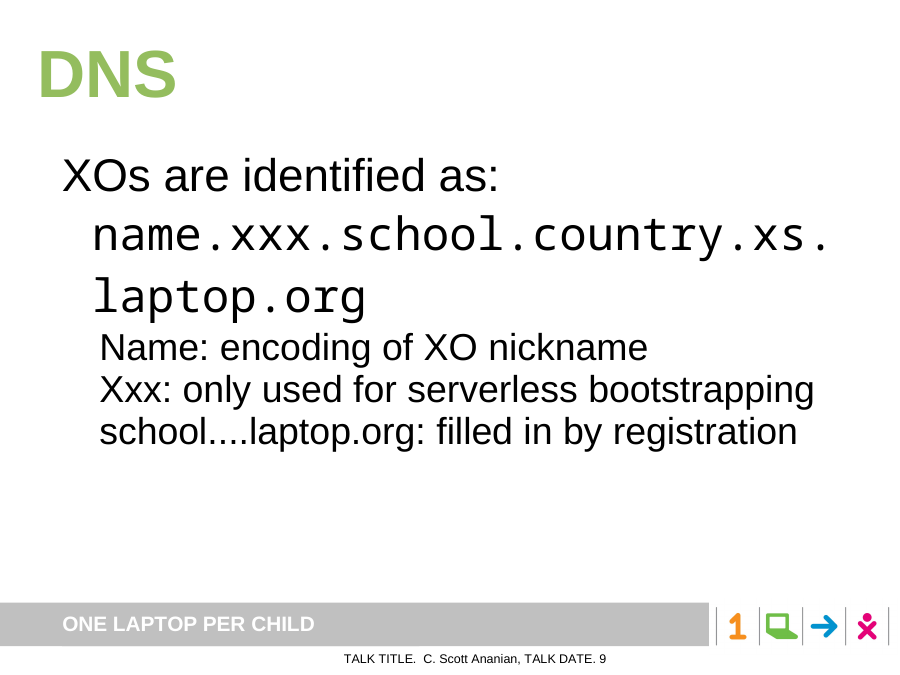

# DNS
XOs are identified as:
name.xxx.school.country.xs.laptop.org
Name: encoding of XO nickname
Xxx: only used for serverless bootstrapping
school....laptop.org: filled in by registration